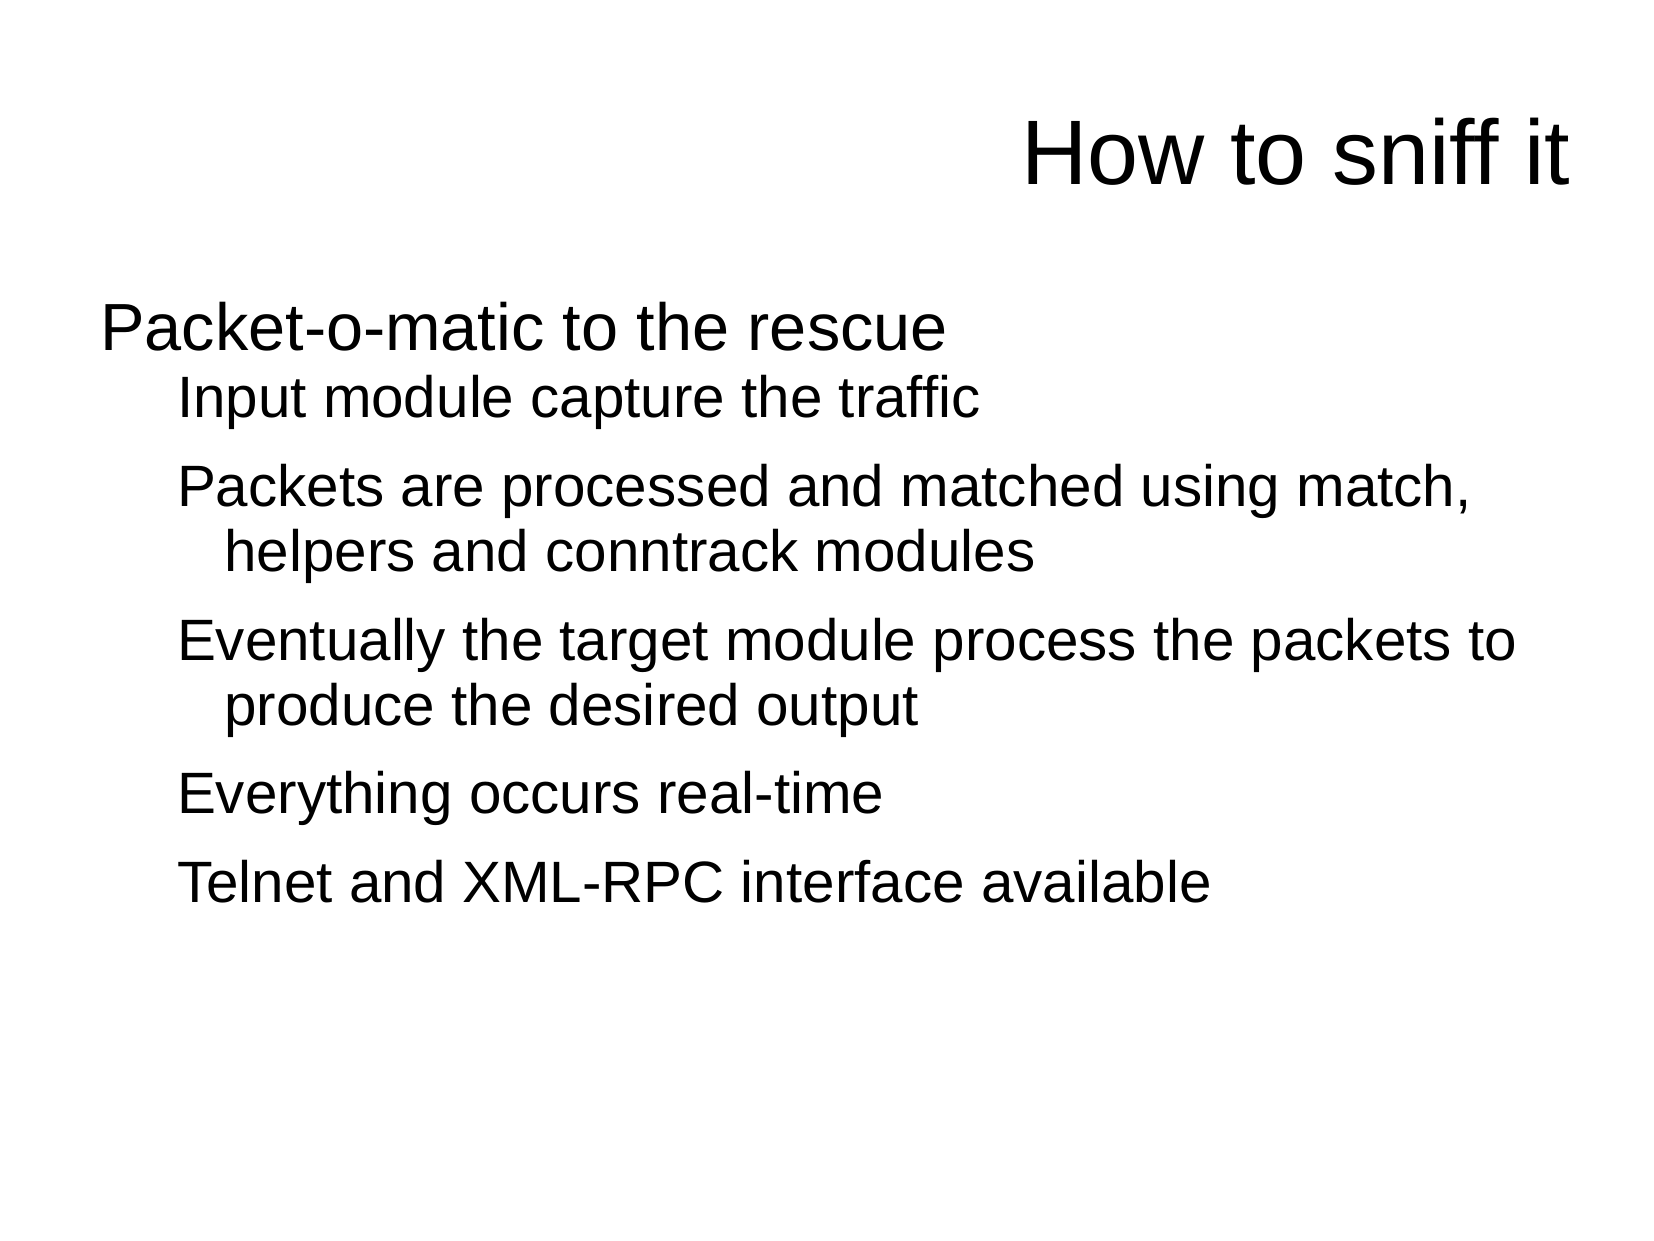

# How to sniff it
Packet-o-matic to the rescue
Input module capture the traffic
Packets are processed and matched using match, helpers and conntrack modules
Eventually the target module process the packets to produce the desired output
Everything occurs real-time
Telnet and XML-RPC interface available